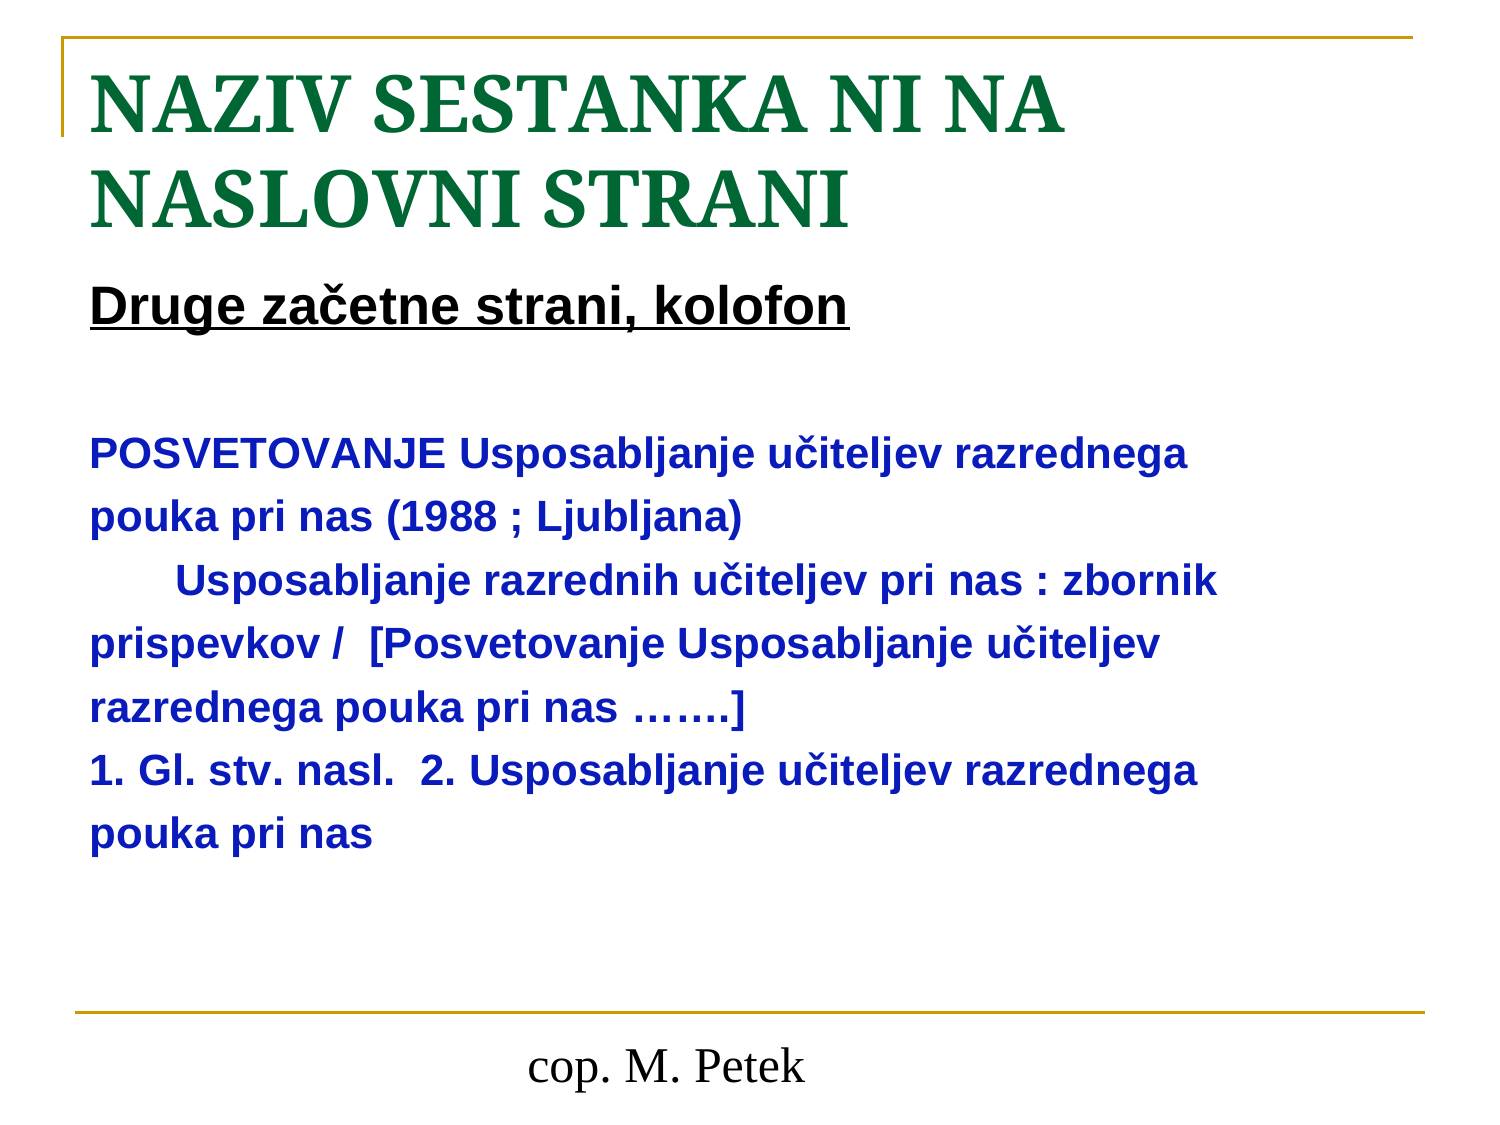

# NAZIV SESTANKA NI NA NASLOVNI STRANI
Druge začetne strani, kolofon
POSVETOVANJE Usposabljanje učiteljev razrednega
pouka pri nas (1988 ; Ljubljana)
 Usposabljanje razrednih učiteljev pri nas : zbornik
prispevkov / [Posvetovanje Usposabljanje učiteljev
razrednega pouka pri nas …….]
1. Gl. stv. nasl. 2. Usposabljanje učiteljev razrednega
pouka pri nas
cop. M. Petek